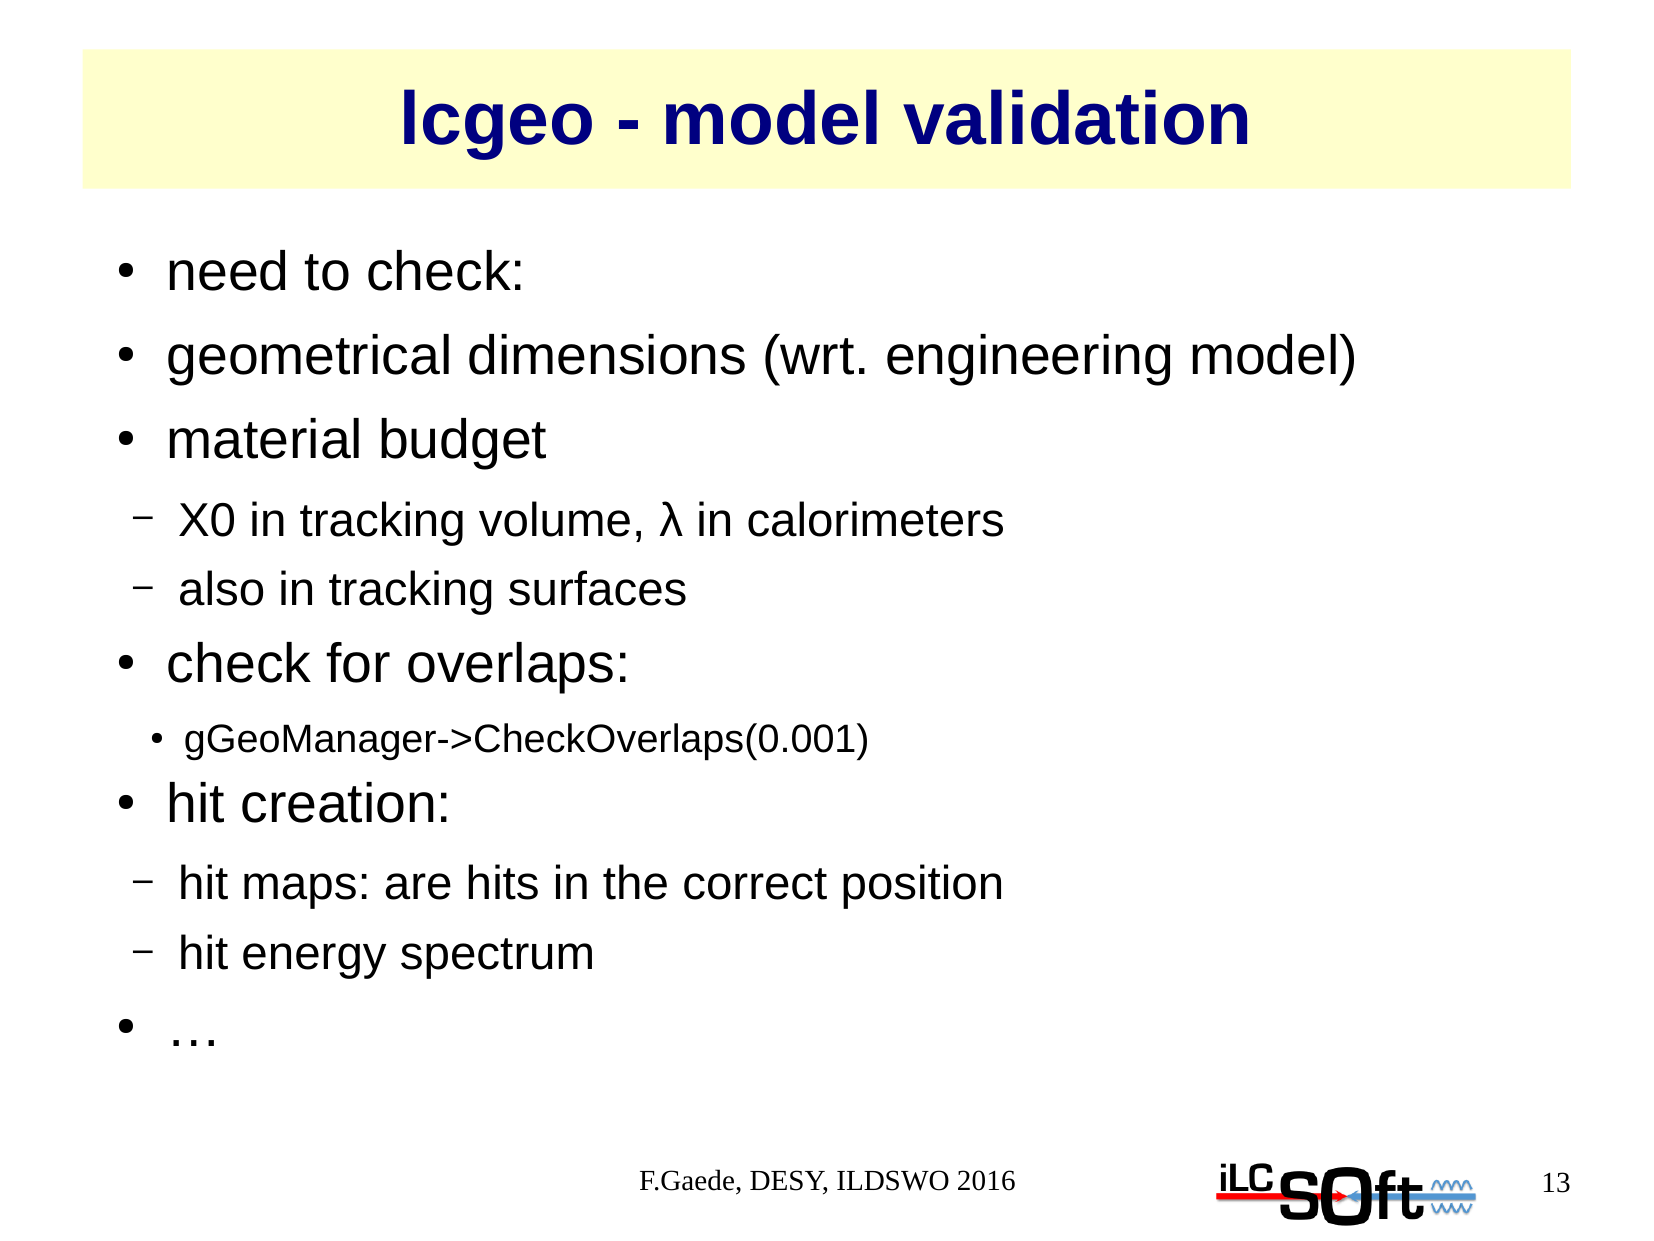

# lcgeo - model validation
need to check:
geometrical dimensions (wrt. engineering model)
material budget
X0 in tracking volume, λ in calorimeters
also in tracking surfaces
check for overlaps:
gGeoManager->CheckOverlaps(0.001)
hit creation:
hit maps: are hits in the correct position
hit energy spectrum
…
13